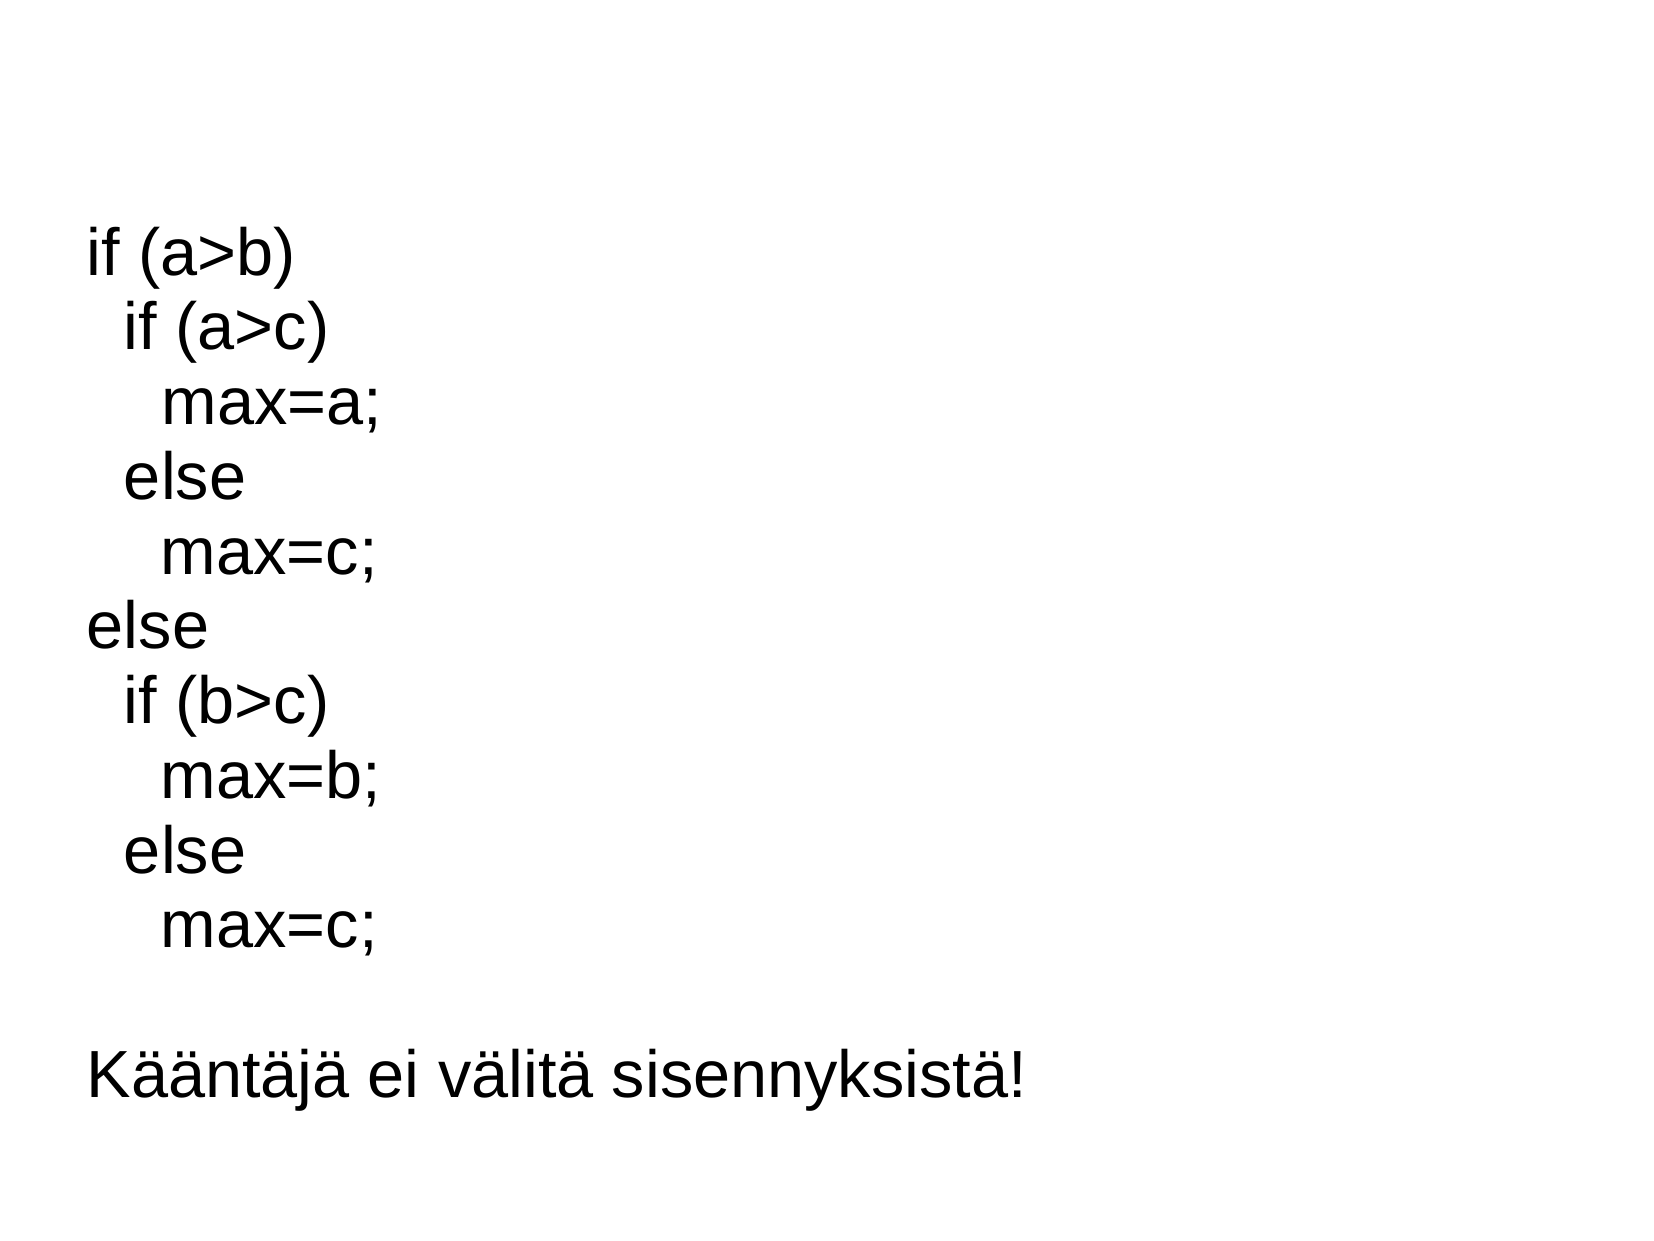

if (a>b)
 if (a>c)
	max=a;
 else
 max=c;
else
 if (b>c)
 max=b;
 else
 max=c;
Kääntäjä ei välitä sisennyksistä!